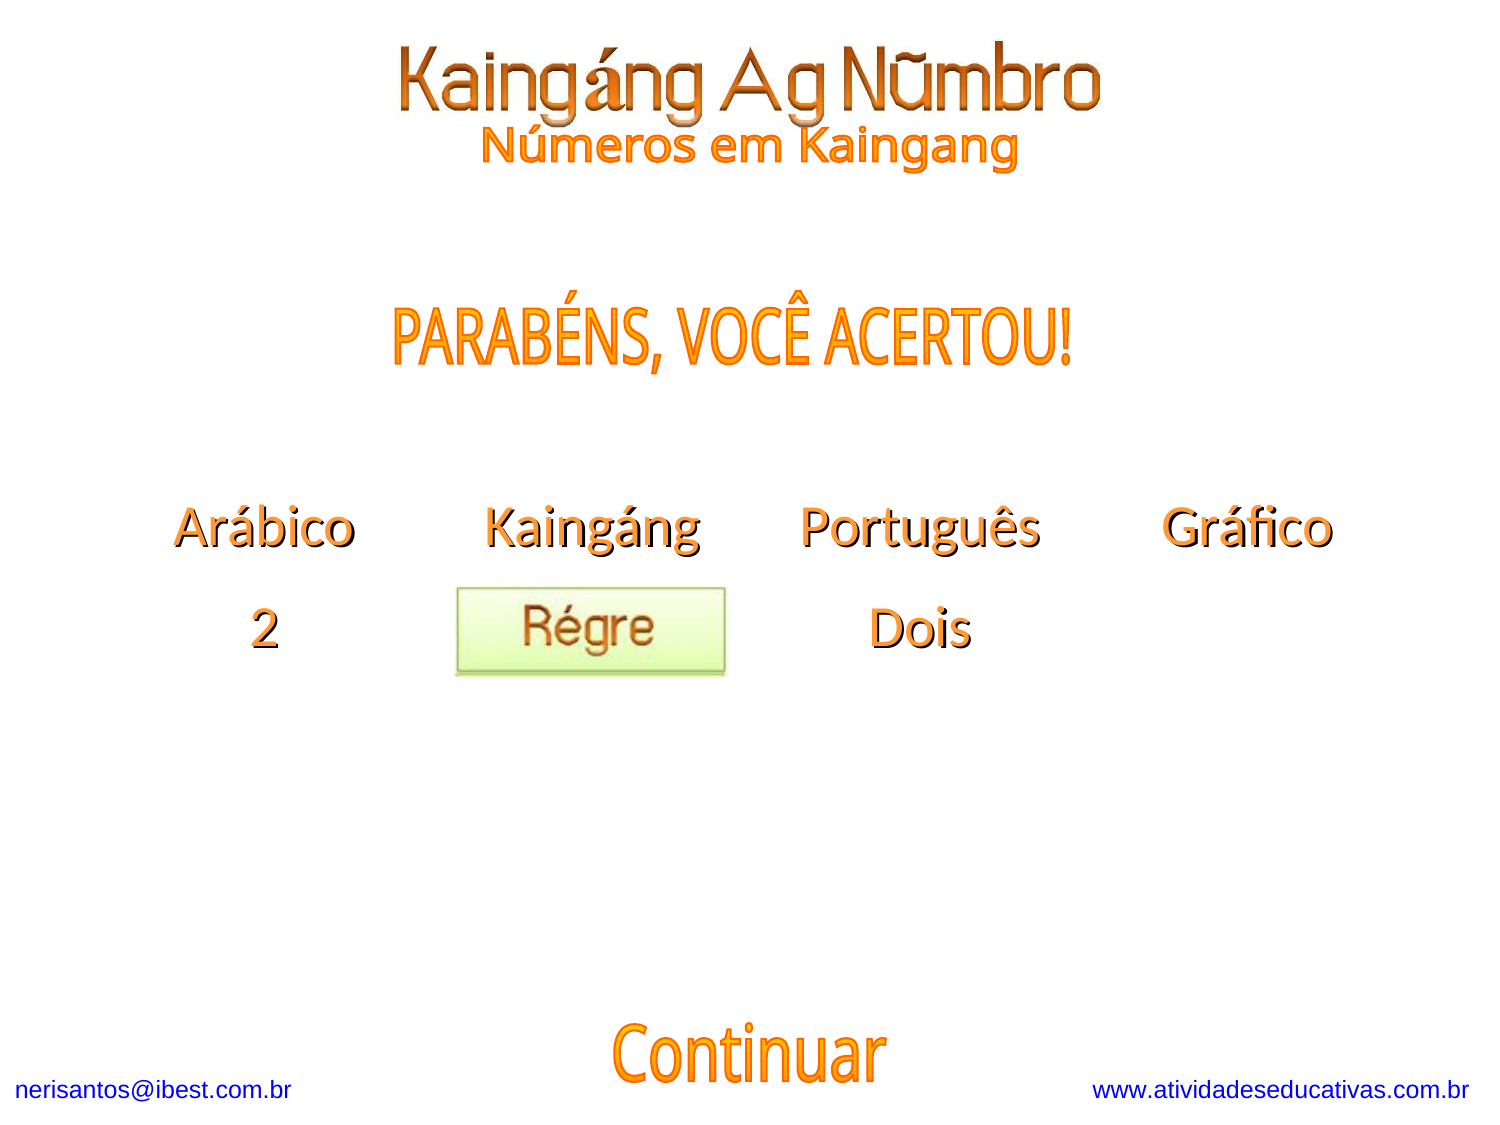

PARABÉNS, VOCÊ ACERTOU!
| Arábico | Kaingáng | Português | Gráfico |
| --- | --- | --- | --- |
| 2 | | Dois | |
Continuar